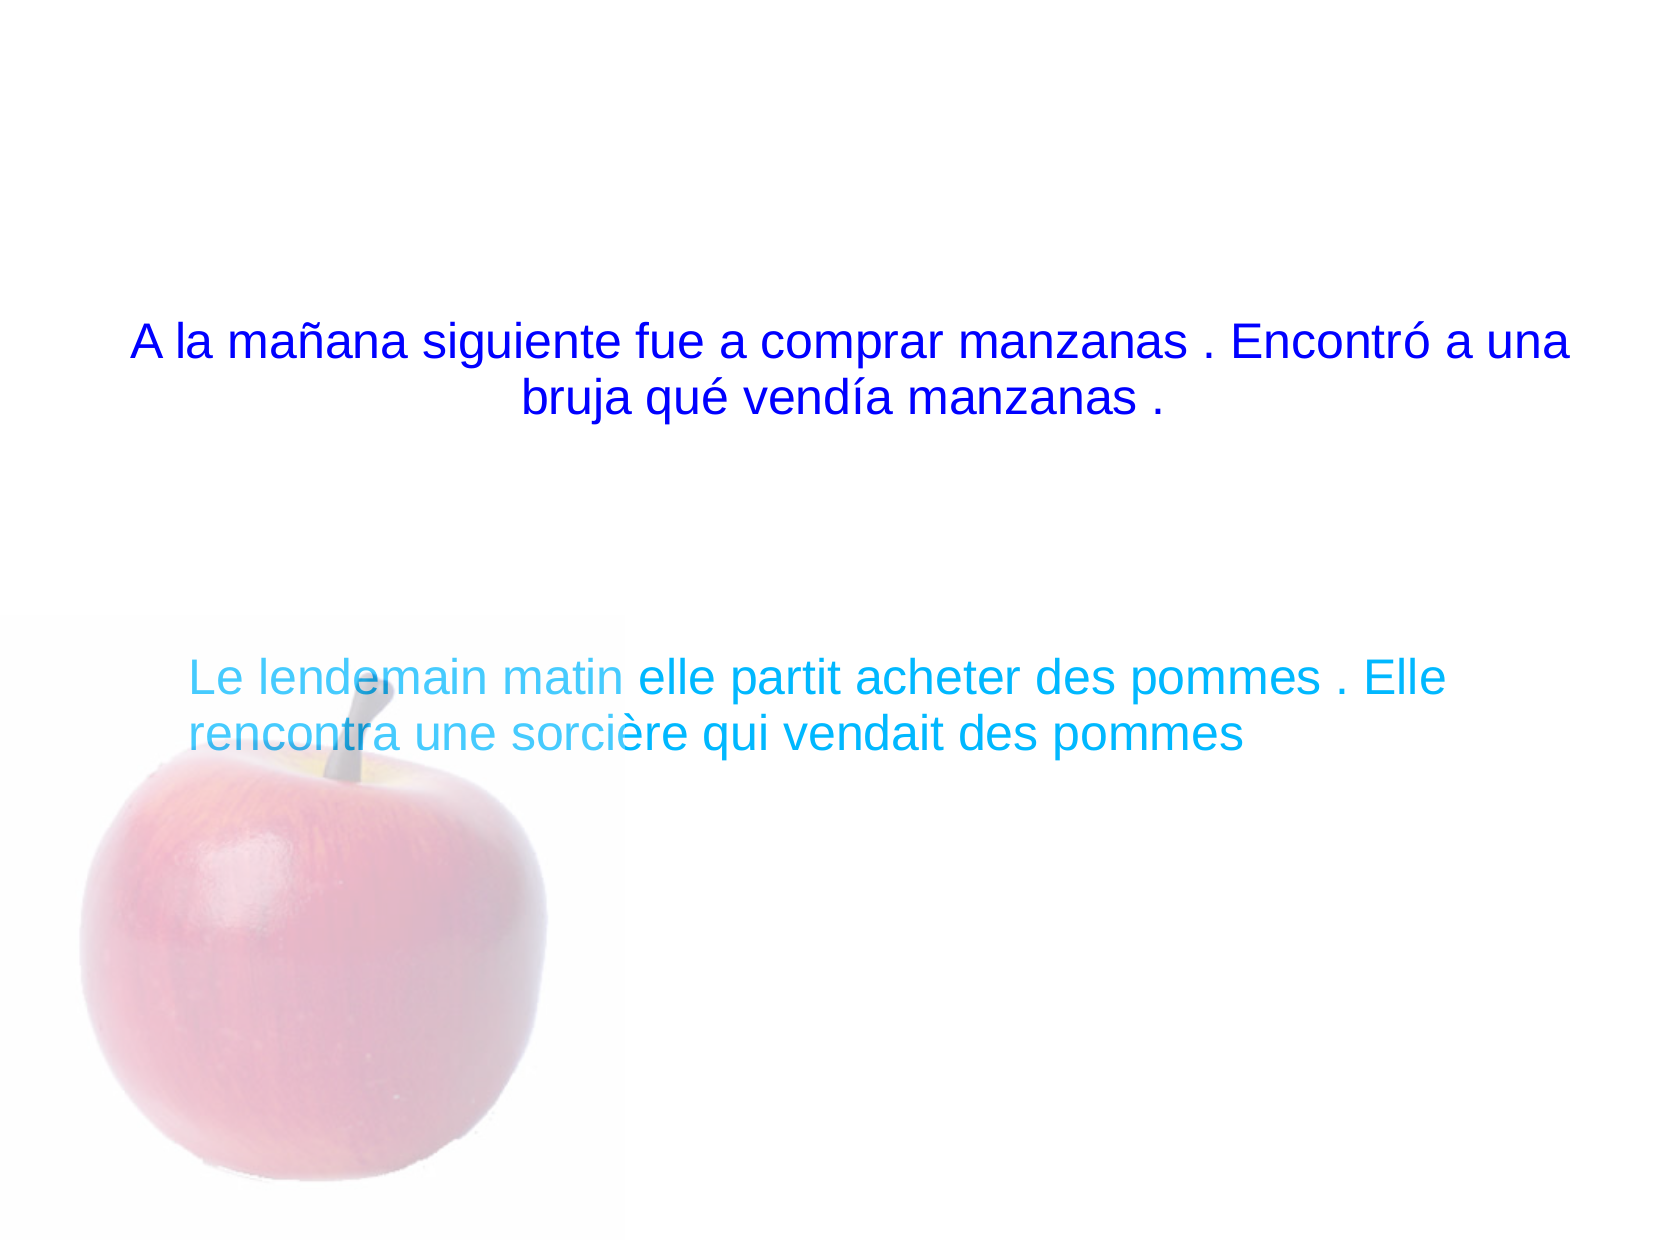

# A la mañana siguiente fue a comprar manzanas . Encontró a una bruja qué vendía manzanas .
Le lendemain matin elle partit acheter des pommes . Elle rencontra une sorcière qui vendait des pommes